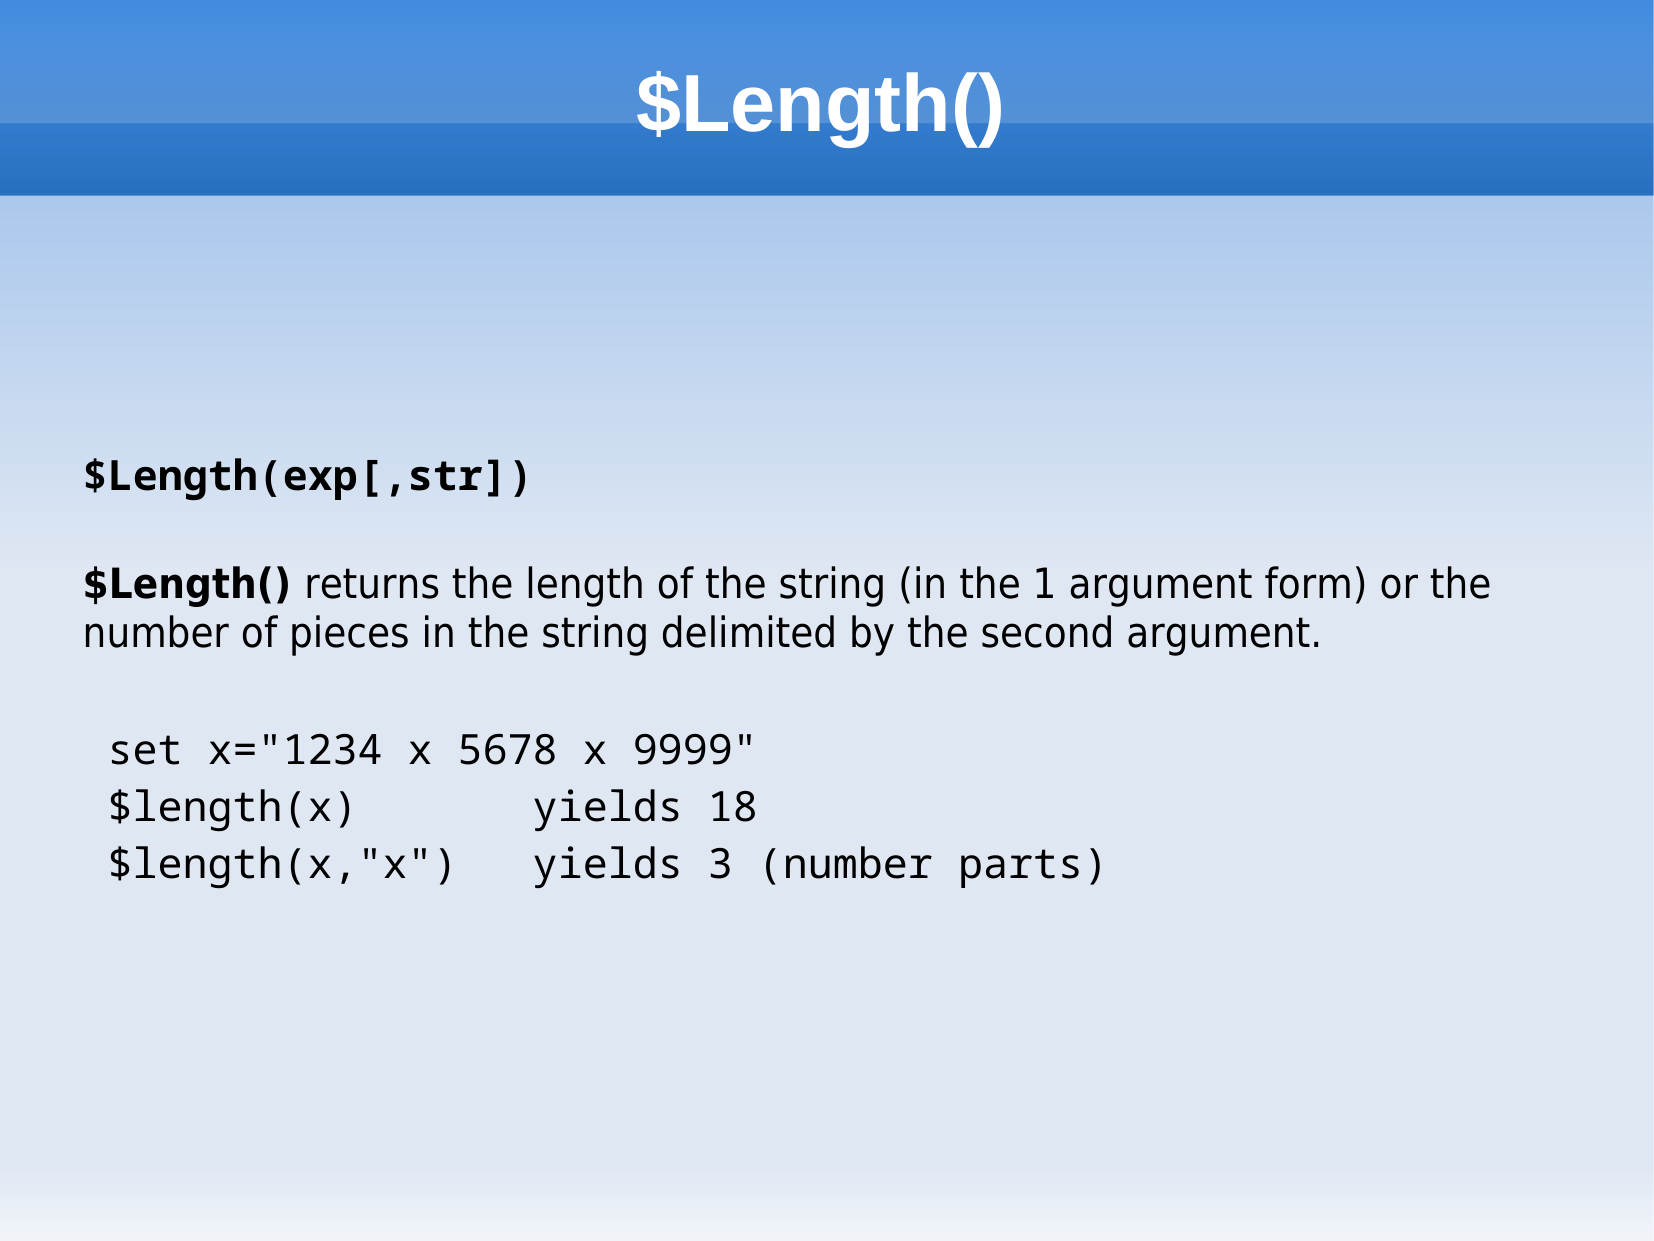

# $Length()
$Length(exp[,str])
$Length() returns the length of the string (in the 1 argument form) or the number of pieces in the string delimited by the second argument.
 set x="1234 x 5678 x 9999"
 $length(x)			yields 18
 $length(x,"x")	yields 3 (number parts)